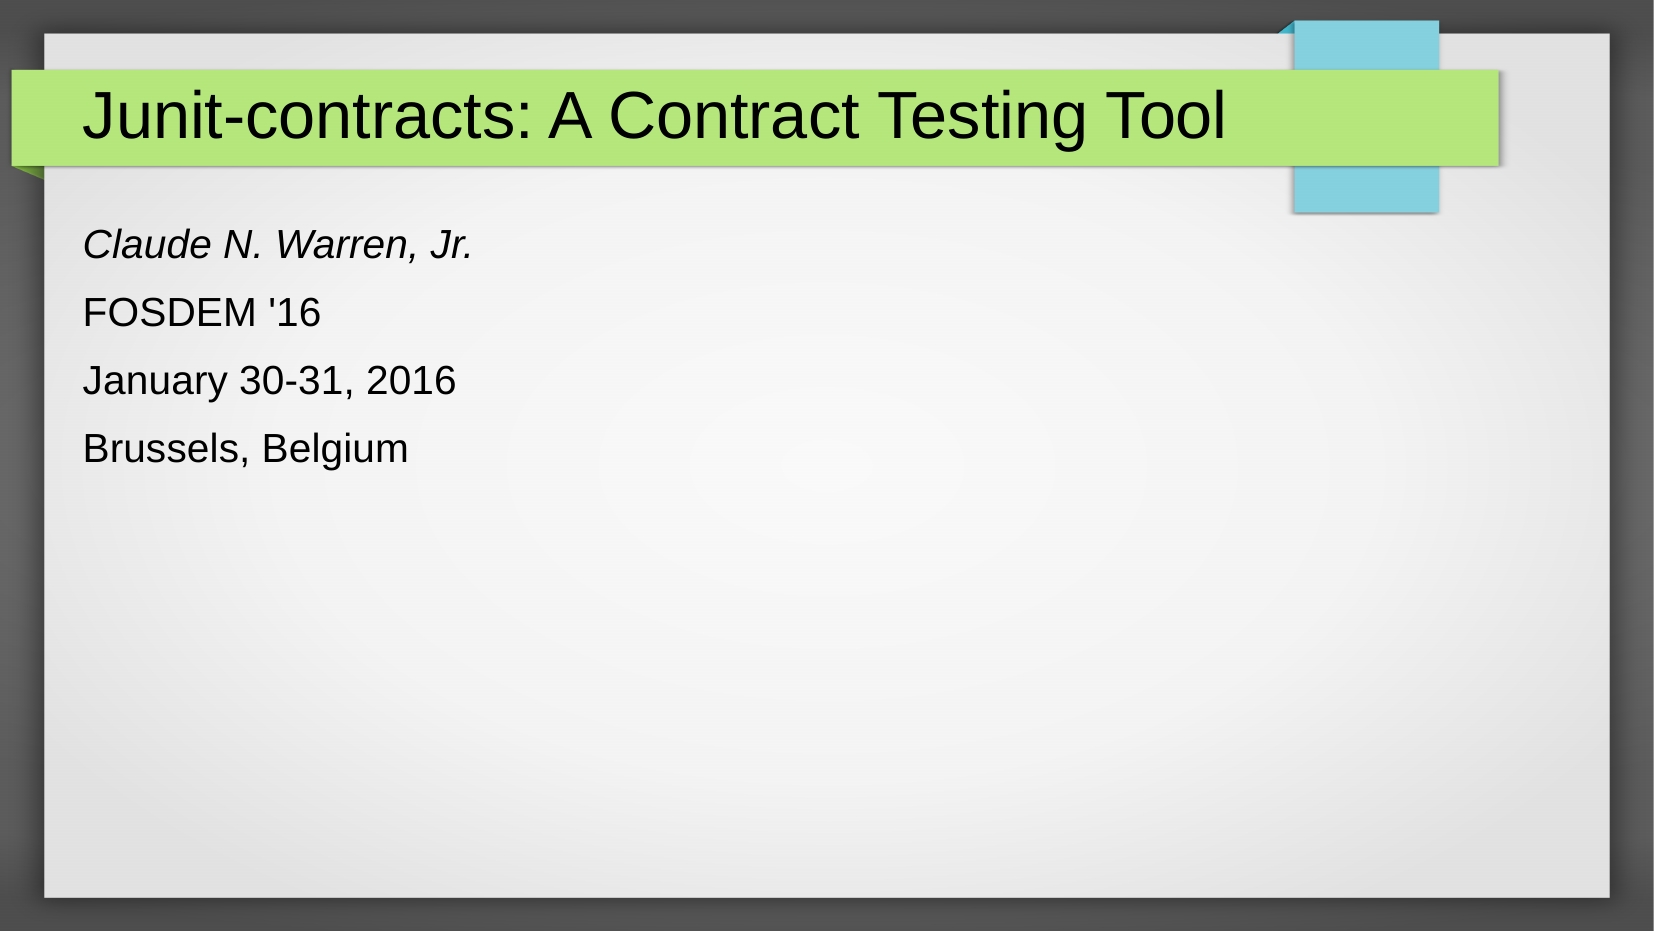

# Junit-contracts: A Contract Testing Tool
Claude N. Warren, Jr.
FOSDEM '16
January 30-31, 2016
Brussels, Belgium